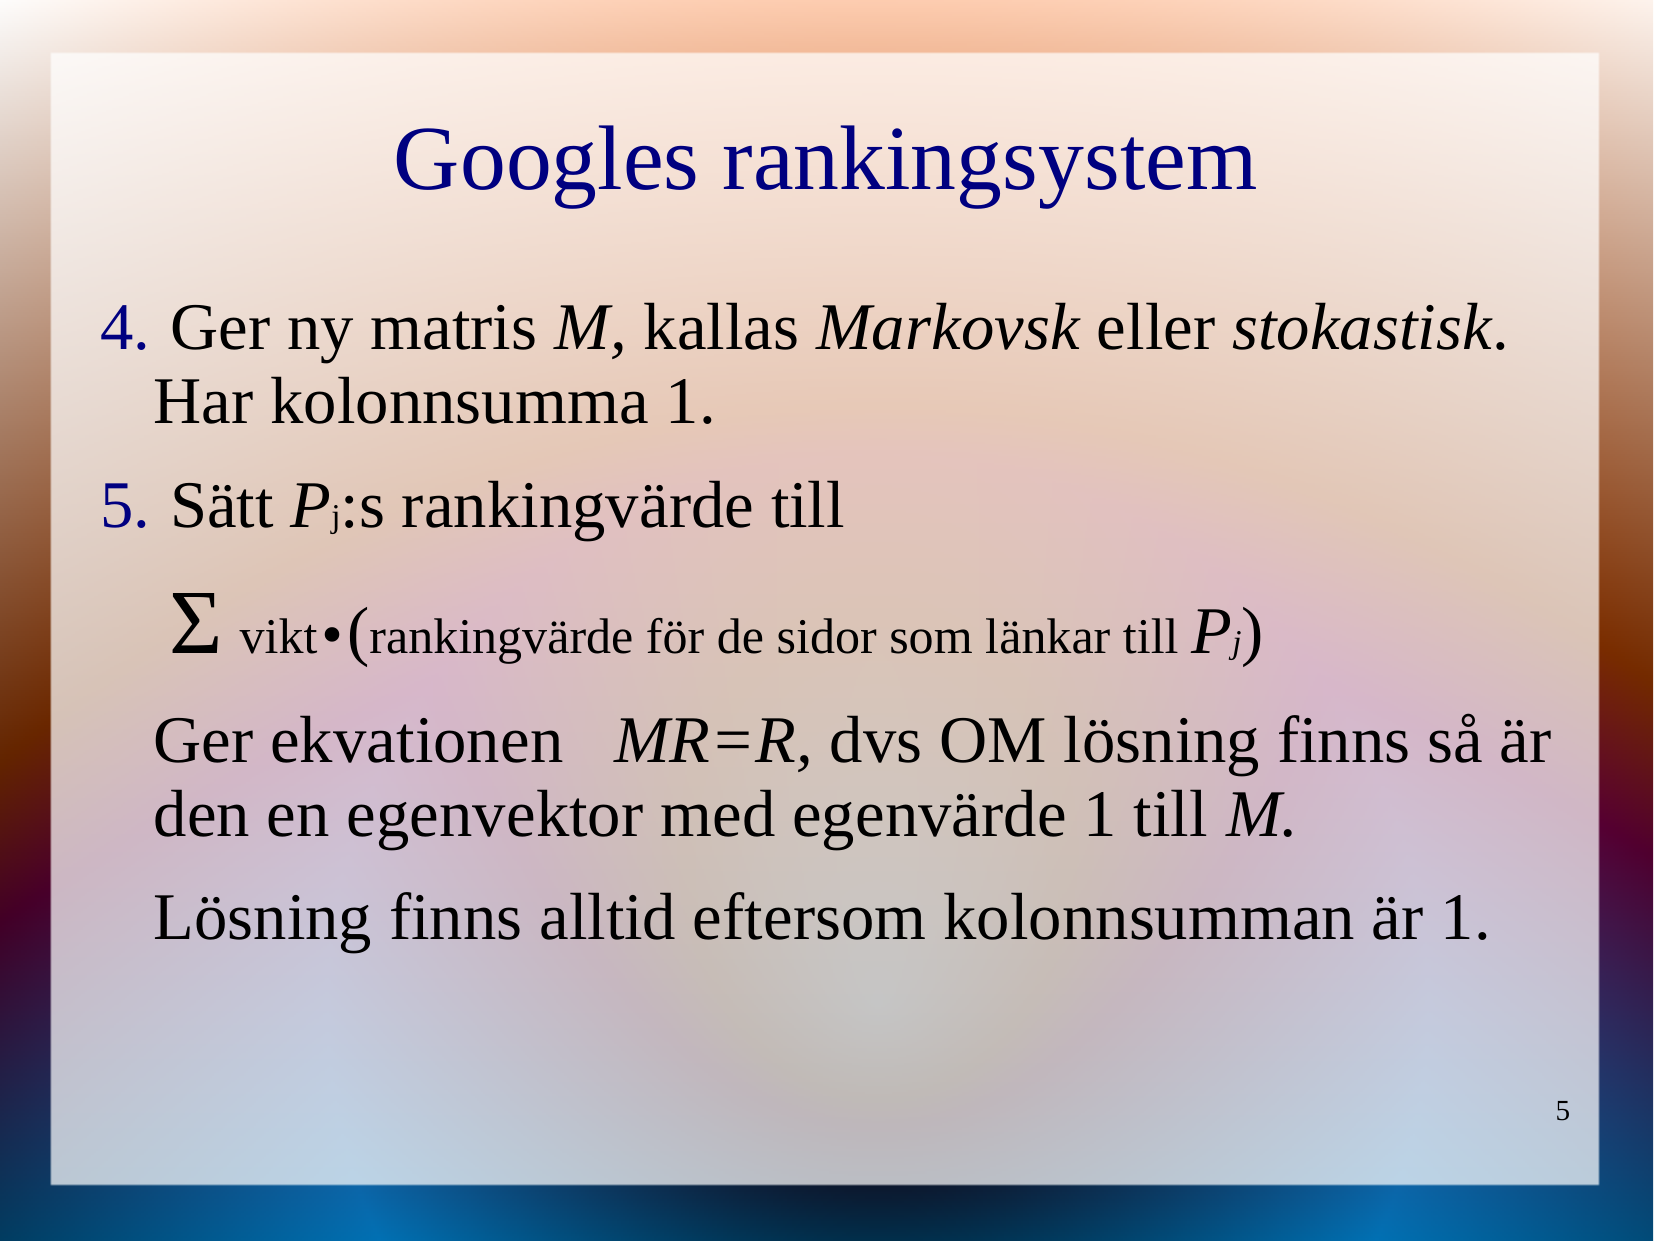

# Googles rankingsystem
 Ger ny matris M, kallas Markovsk eller stokastisk. Har kolonnsumma 1.
 Sätt Pj:s rankingvärde till
Σ vikt•(rankingvärde för de sidor som länkar till Pj)
Ger ekvationen MR=R, dvs OM lösning finns så är den en egenvektor med egenvärde 1 till M.
Lösning finns alltid eftersom kolonnsumman är 1.
5